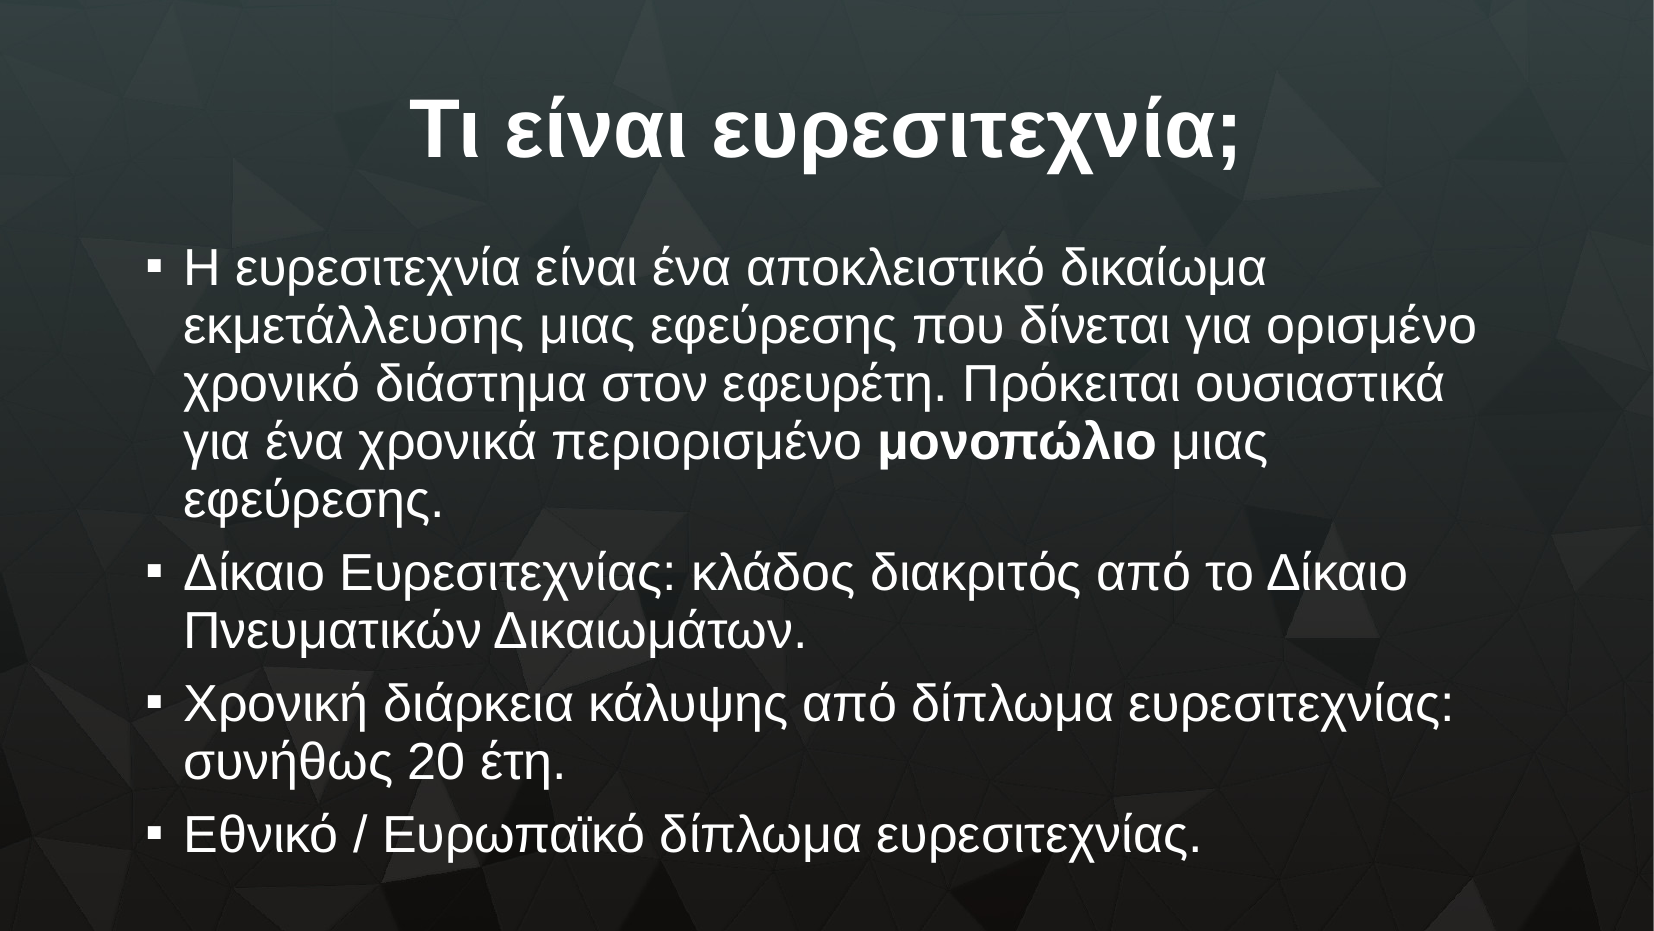

# Τι είναι ευρεσιτεχνία;
Η ευρεσιτεχνία είναι ένα αποκλειστικό δικαίωμα εκμετάλλευσης μιας εφεύρεσης που δίνεται για ορισμένο χρονικό διάστημα στον εφευρέτη. Πρόκειται ουσιαστικά για ένα χρονικά περιορισμένο μονοπώλιο μιας εφεύρεσης.
Δίκαιο Ευρεσιτεχνίας: κλάδος διακριτός από το Δίκαιο Πνευματικών Δικαιωμάτων.
Χρονική διάρκεια κάλυψης από δίπλωμα ευρεσιτεχνίας: συνήθως 20 έτη.
Εθνικό / Ευρωπαϊκό δίπλωμα ευρεσιτεχνίας.